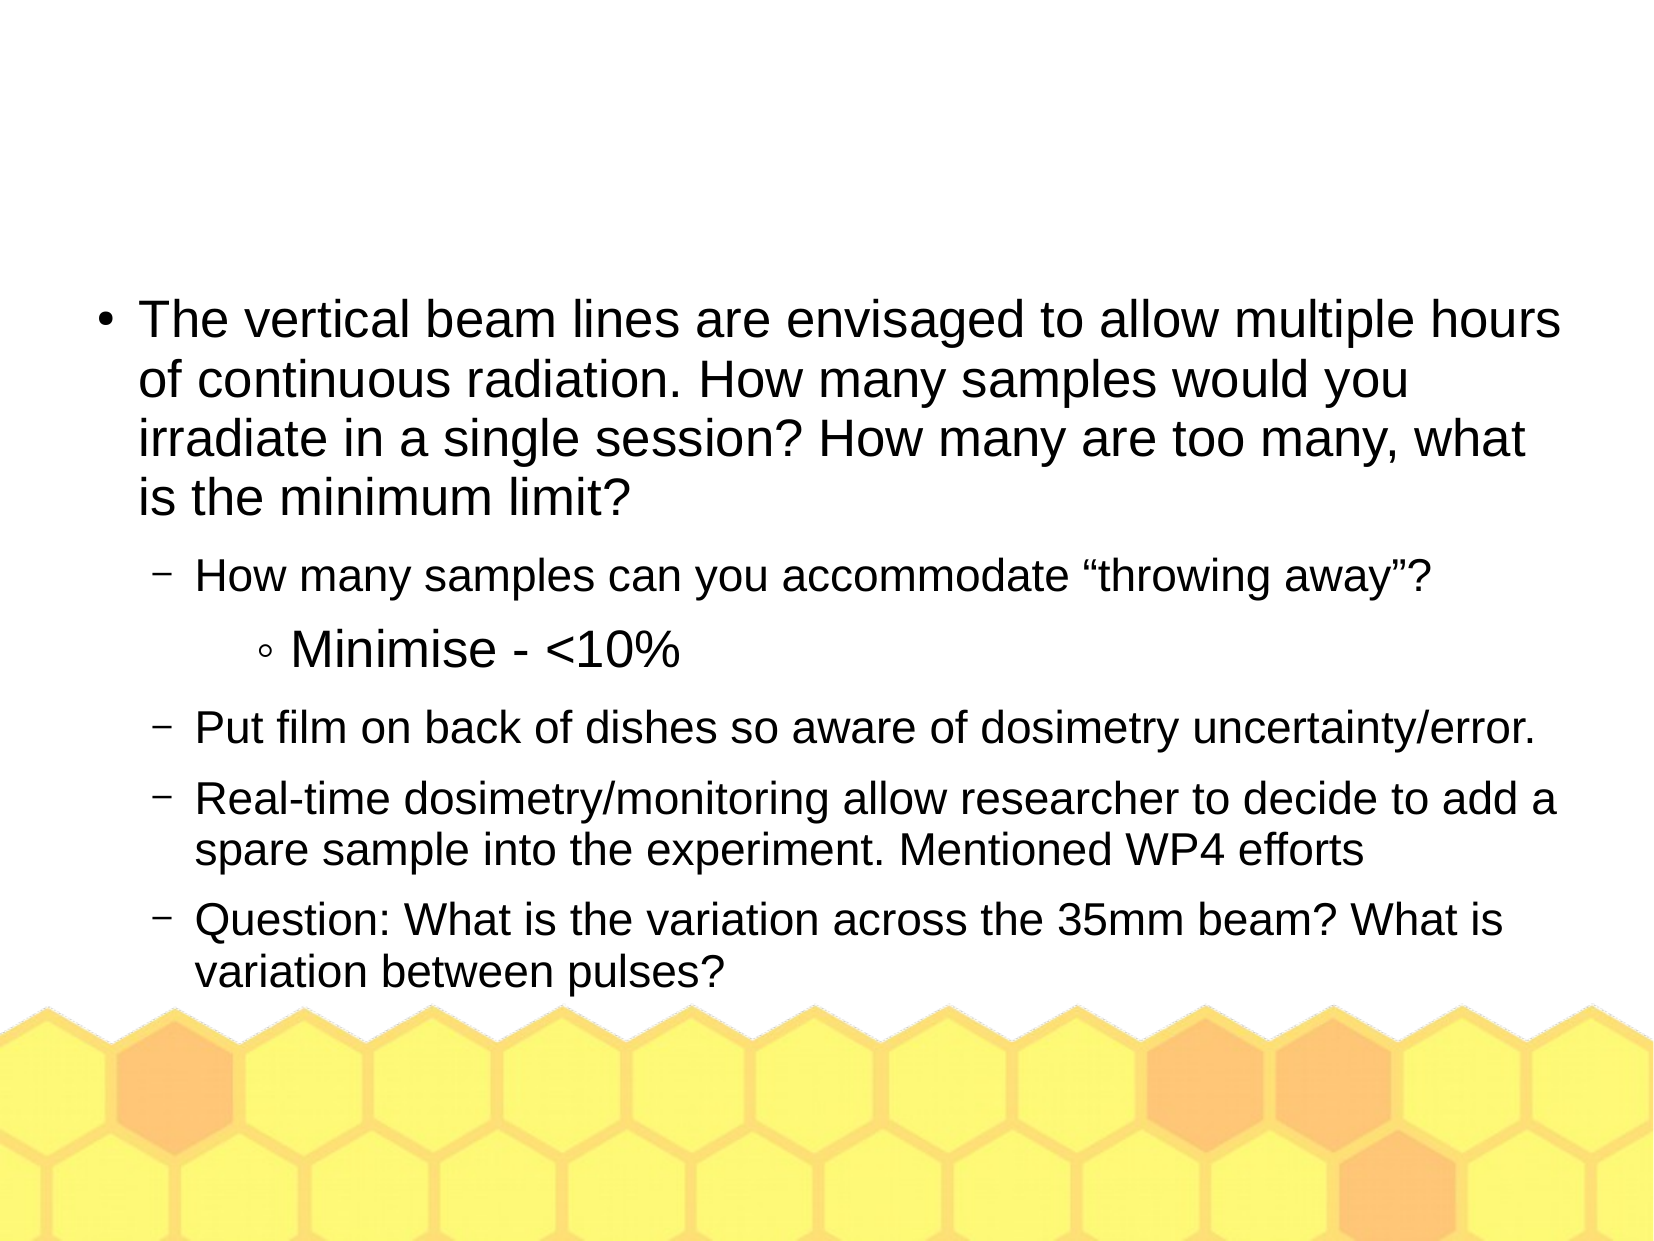

#
The vertical beam lines are envisaged to allow multiple hours of continuous radiation. How many samples would you irradiate in a single session? How many are too many, what is the minimum limit?
How many samples can you accommodate “throwing away”?
 ◦ Minimise - <10%
Put film on back of dishes so aware of dosimetry uncertainty/error.
Real-time dosimetry/monitoring allow researcher to decide to add a spare sample into the experiment. Mentioned WP4 efforts
Question: What is the variation across the 35mm beam? What is variation between pulses?